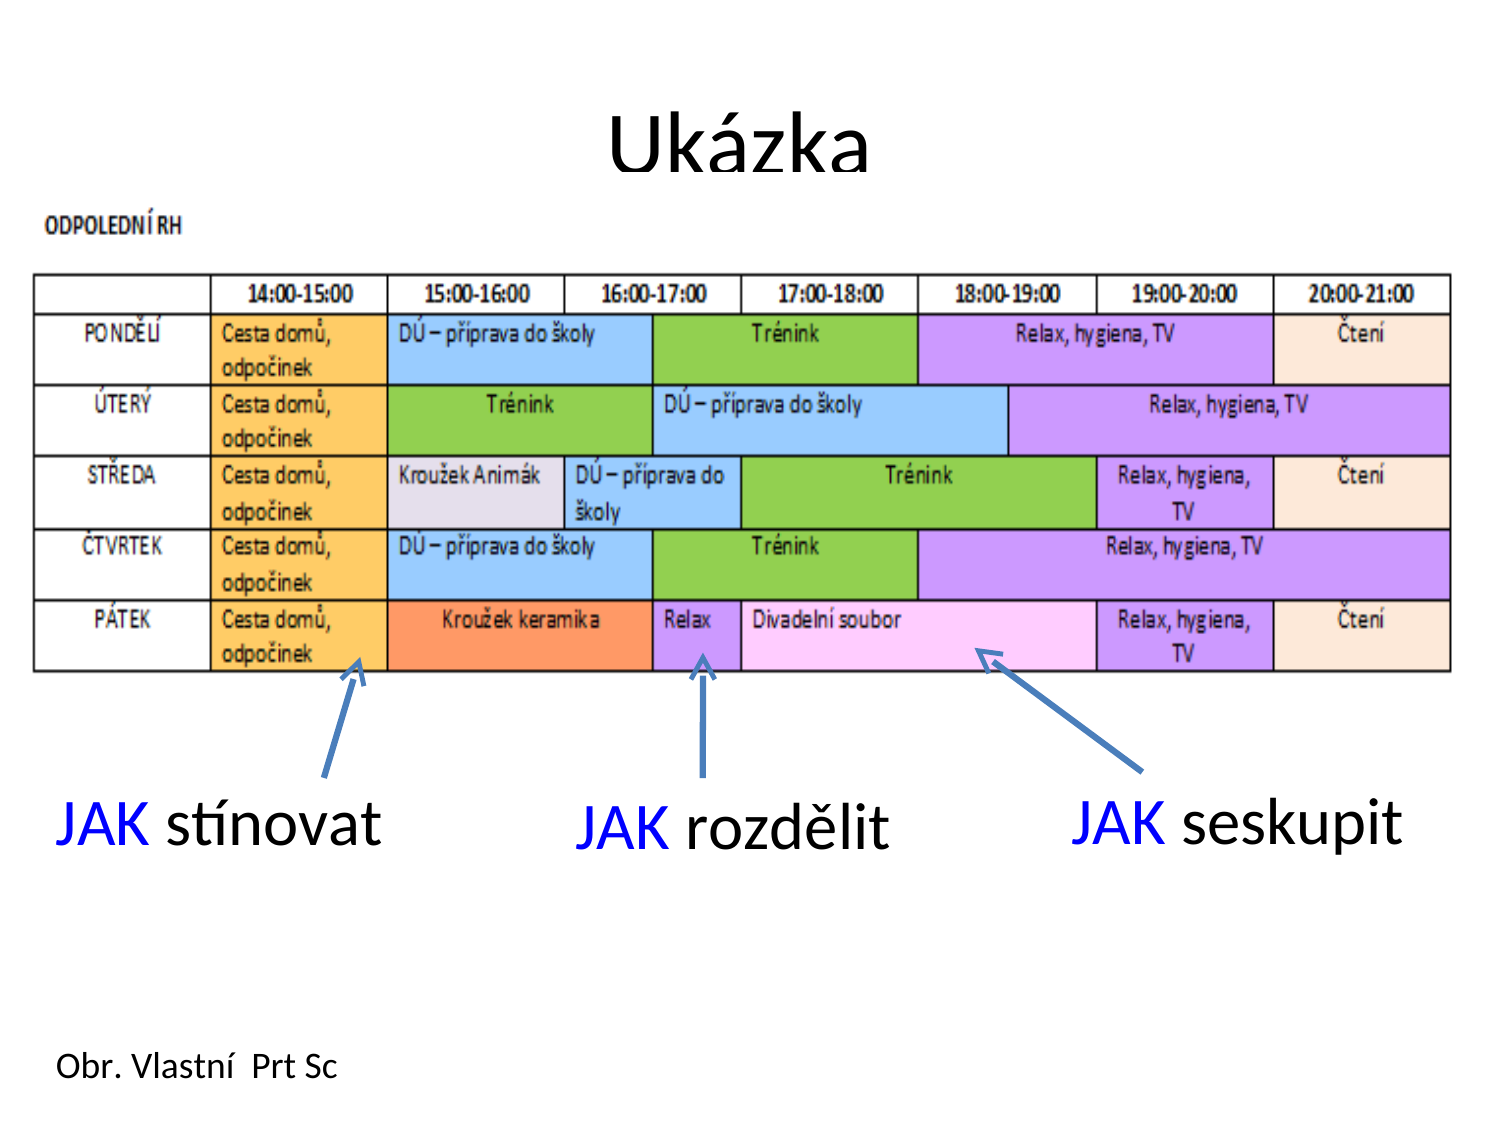

# Ukázka
JAK seskupit
JAK stínovat
JAK rozdělit
Obr. Vlastní Prt Sc